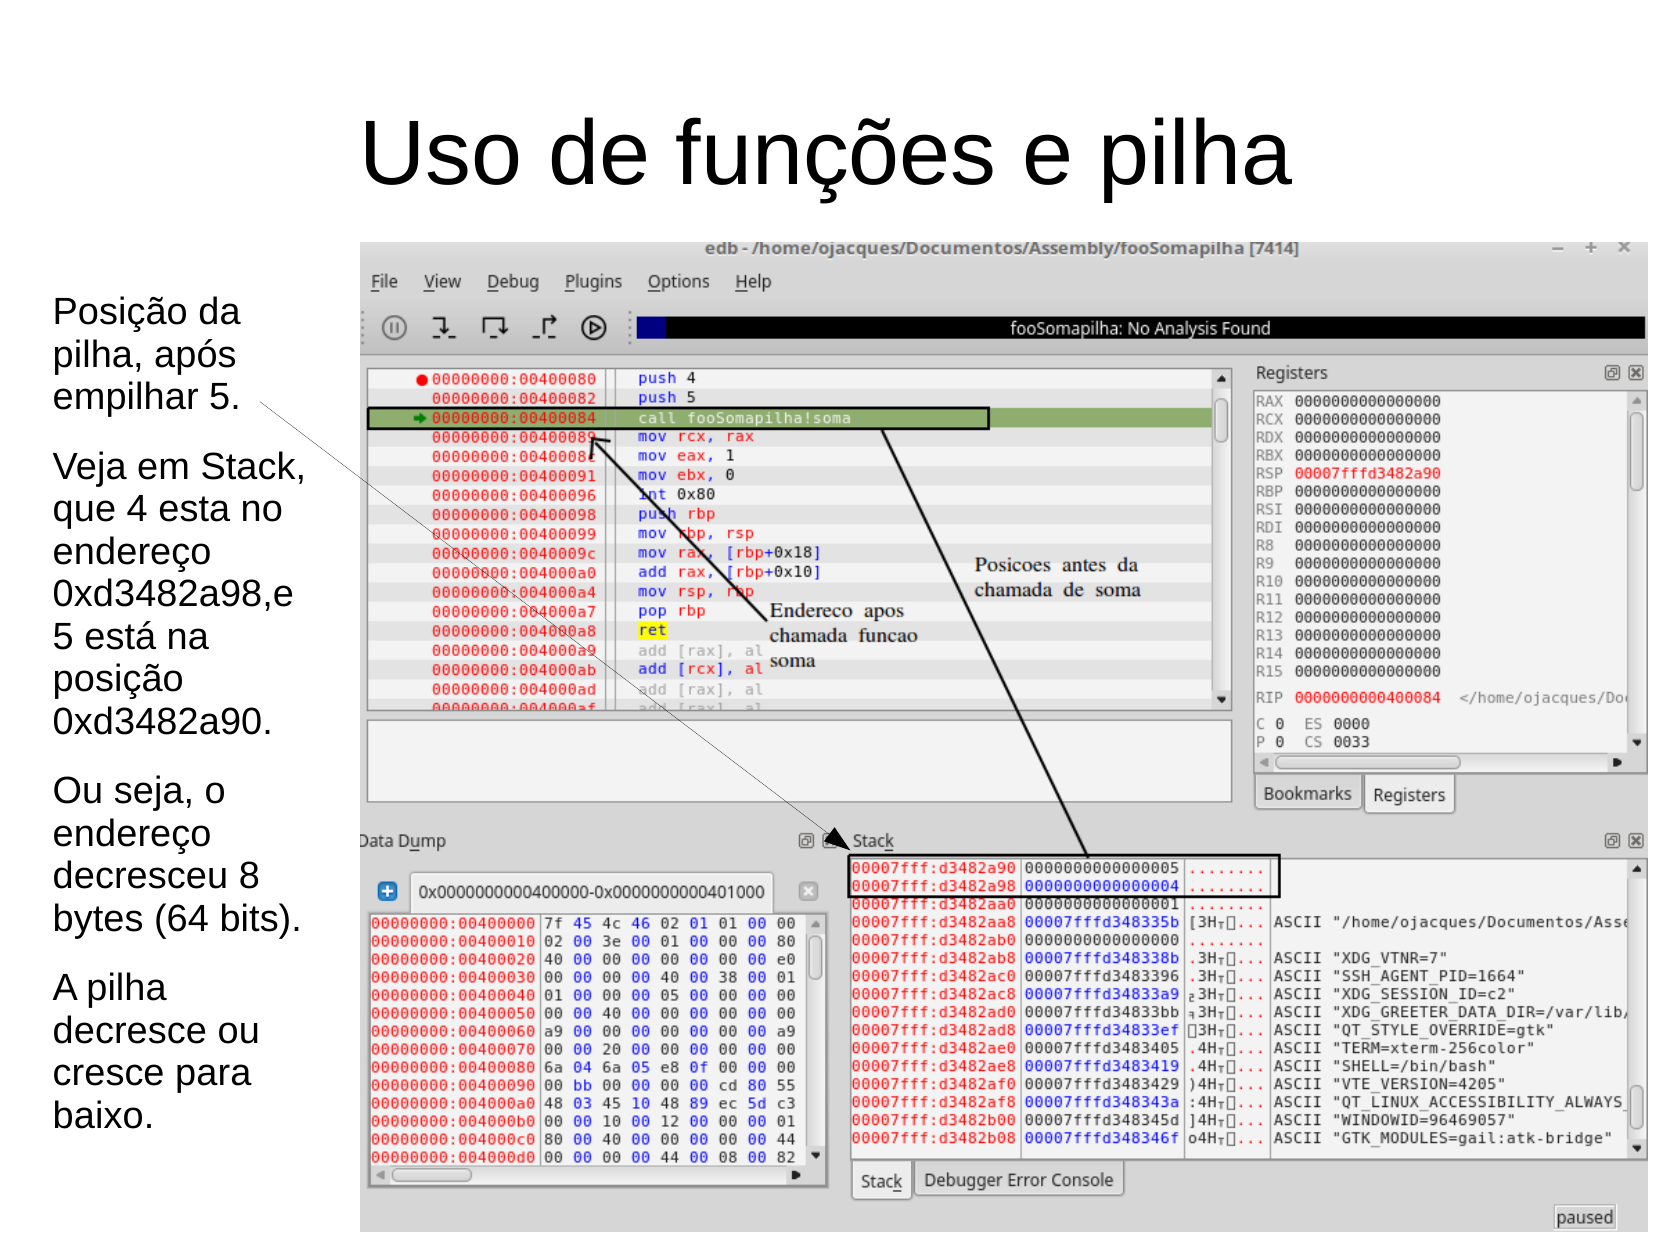

# Uso de funções e pilha
Posição da pilha, após empilhar 5.
Veja em Stack, que 4 esta no endereço 0xd3482a98,e 5 está na posição 0xd3482a90.
Ou seja, o endereço decresceu 8 bytes (64 bits).
A pilha decresce ou cresce para baixo.